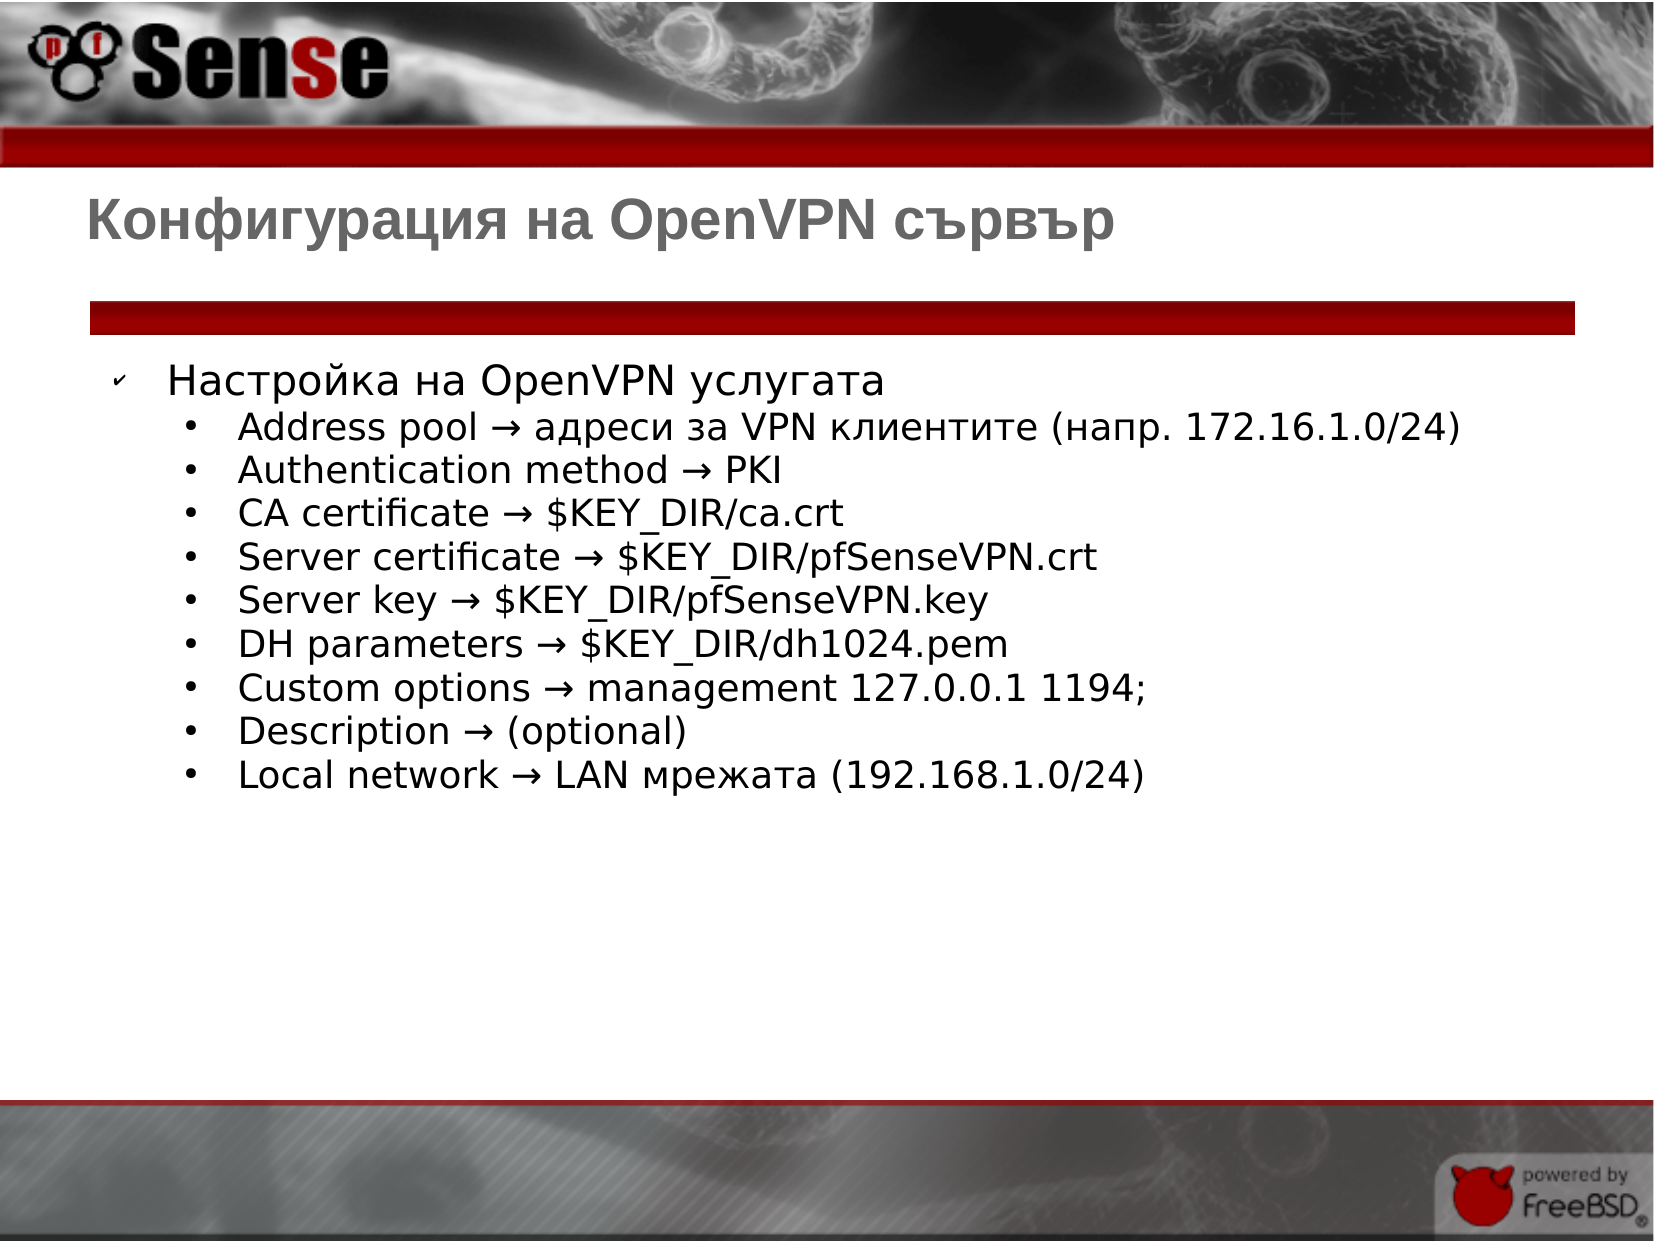

# Конфигурация на OpenVPN сървър
Настройка на OpenVPN услугата
Address pool → адреси за VPN клиентите (напр. 172.16.1.0/24)
Authentication method → PKI
CA certificate → $KEY_DIR/ca.crt
Server certificate → $KEY_DIR/pfSenseVPN.crt
Server key → $KEY_DIR/pfSenseVPN.key
DH parameters → $KEY_DIR/dh1024.pem
Custom options → management 127.0.0.1 1194;
Description → (optional)
Local network → LAN мрежата (192.168.1.0/24)